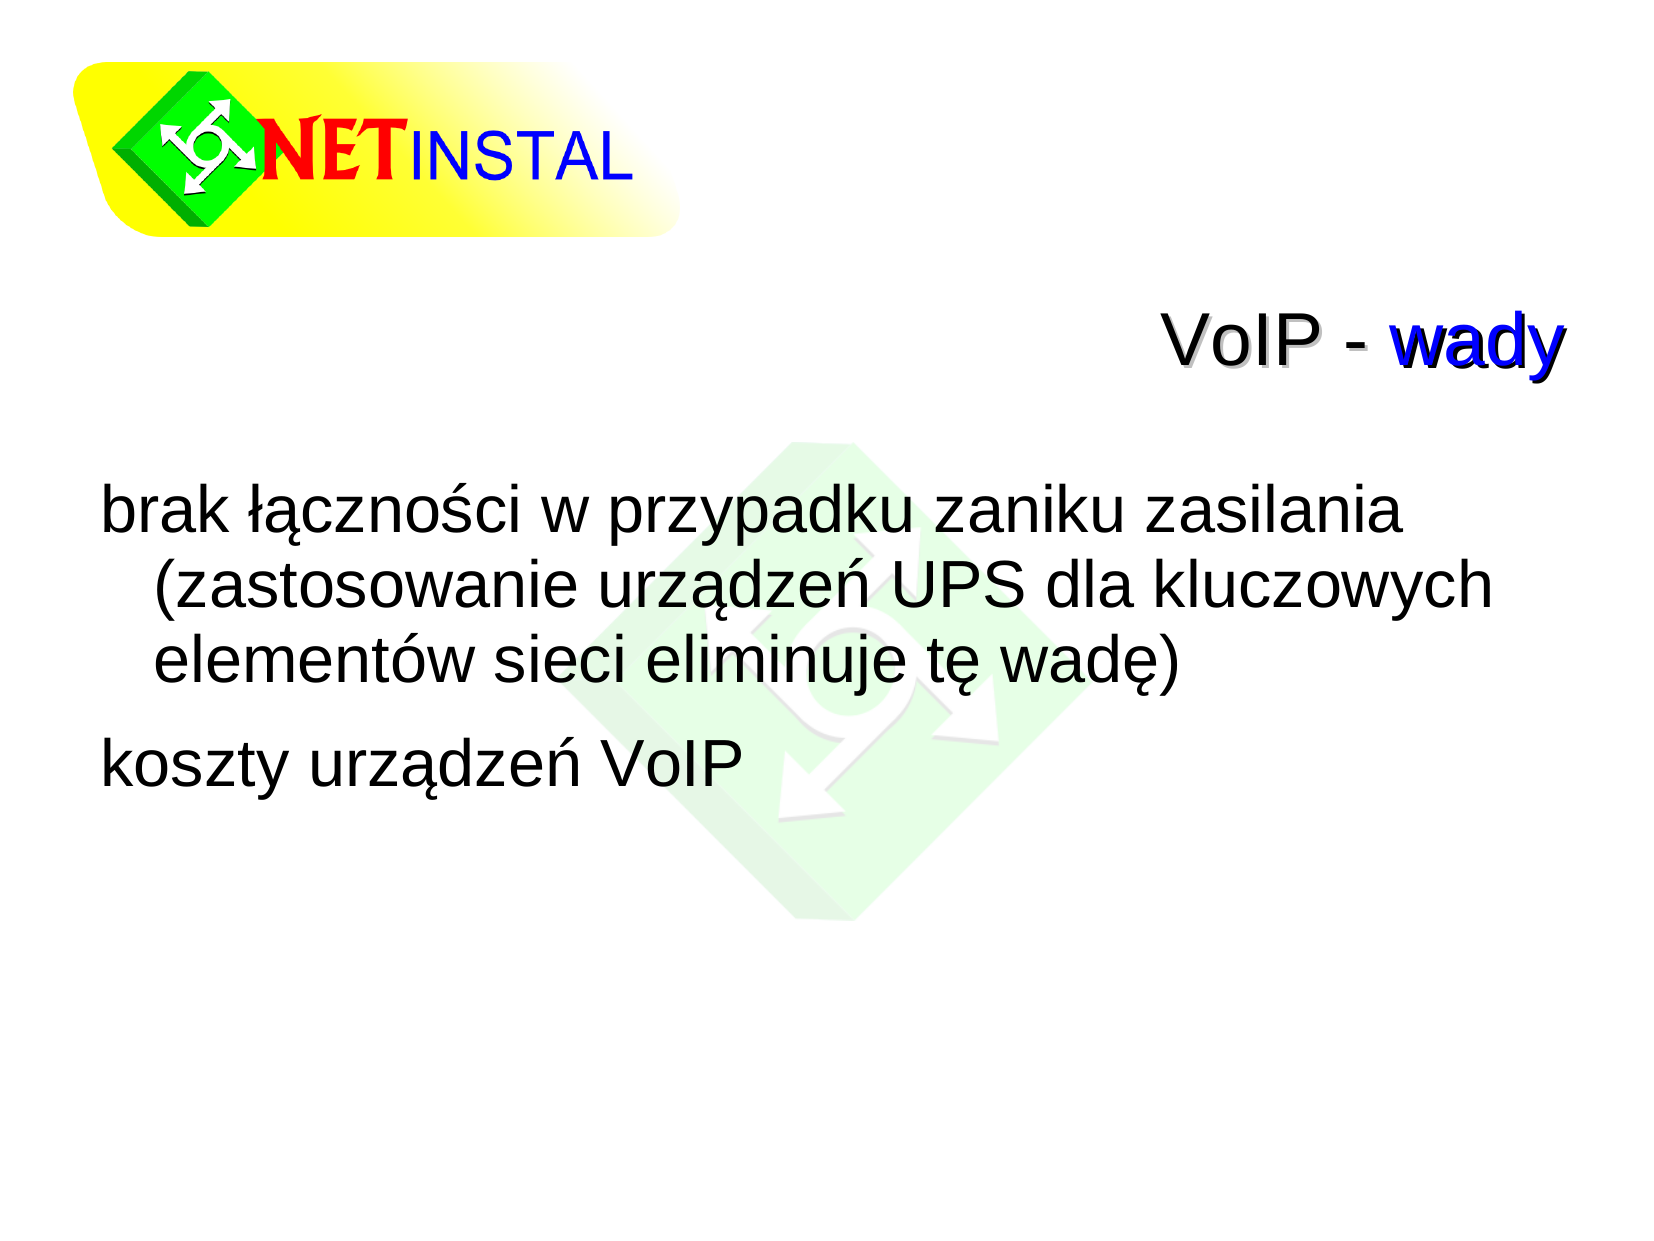

# VoIP - wady
brak łączności w przypadku zaniku zasilania (zastosowanie urządzeń UPS dla kluczowych elementów sieci eliminuje tę wadę)
koszty urządzeń VoIP